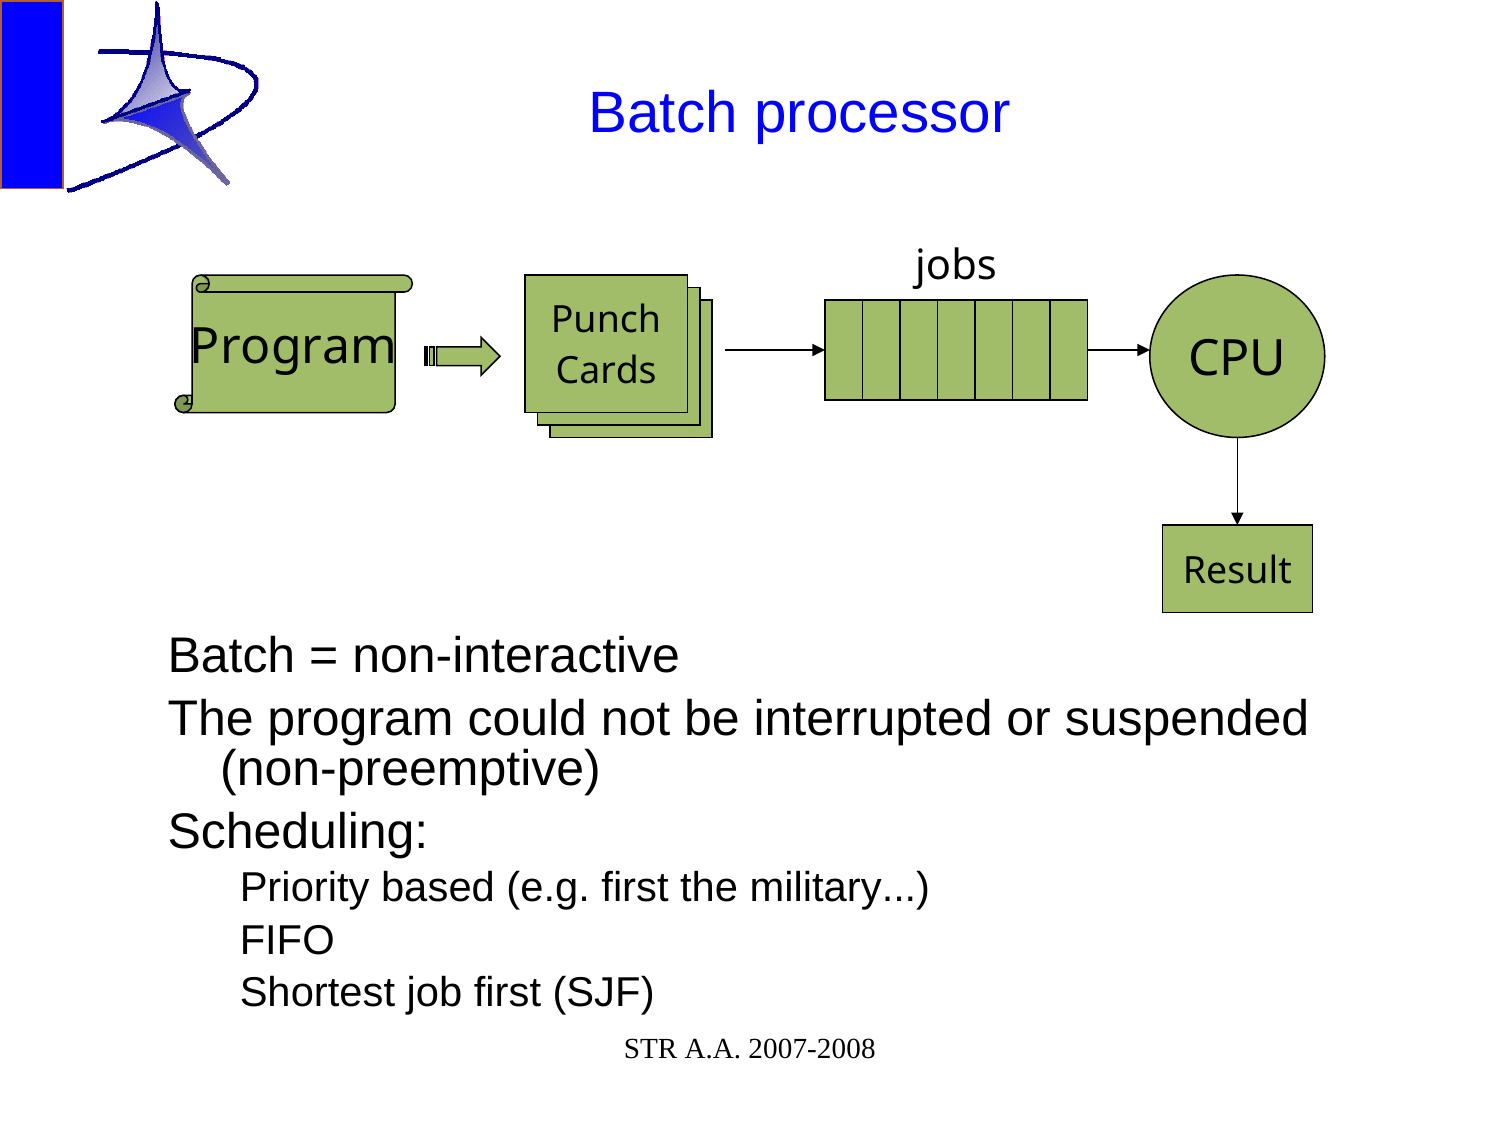

# Batch processor
jobs
Program
Punch
Cards
CPU
Result
Batch = non-interactive
The program could not be interrupted or suspended (non-preemptive)
Scheduling:
Priority based (e.g. first the military...)
FIFO
Shortest job first (SJF)
STR A.A. 2007-2008